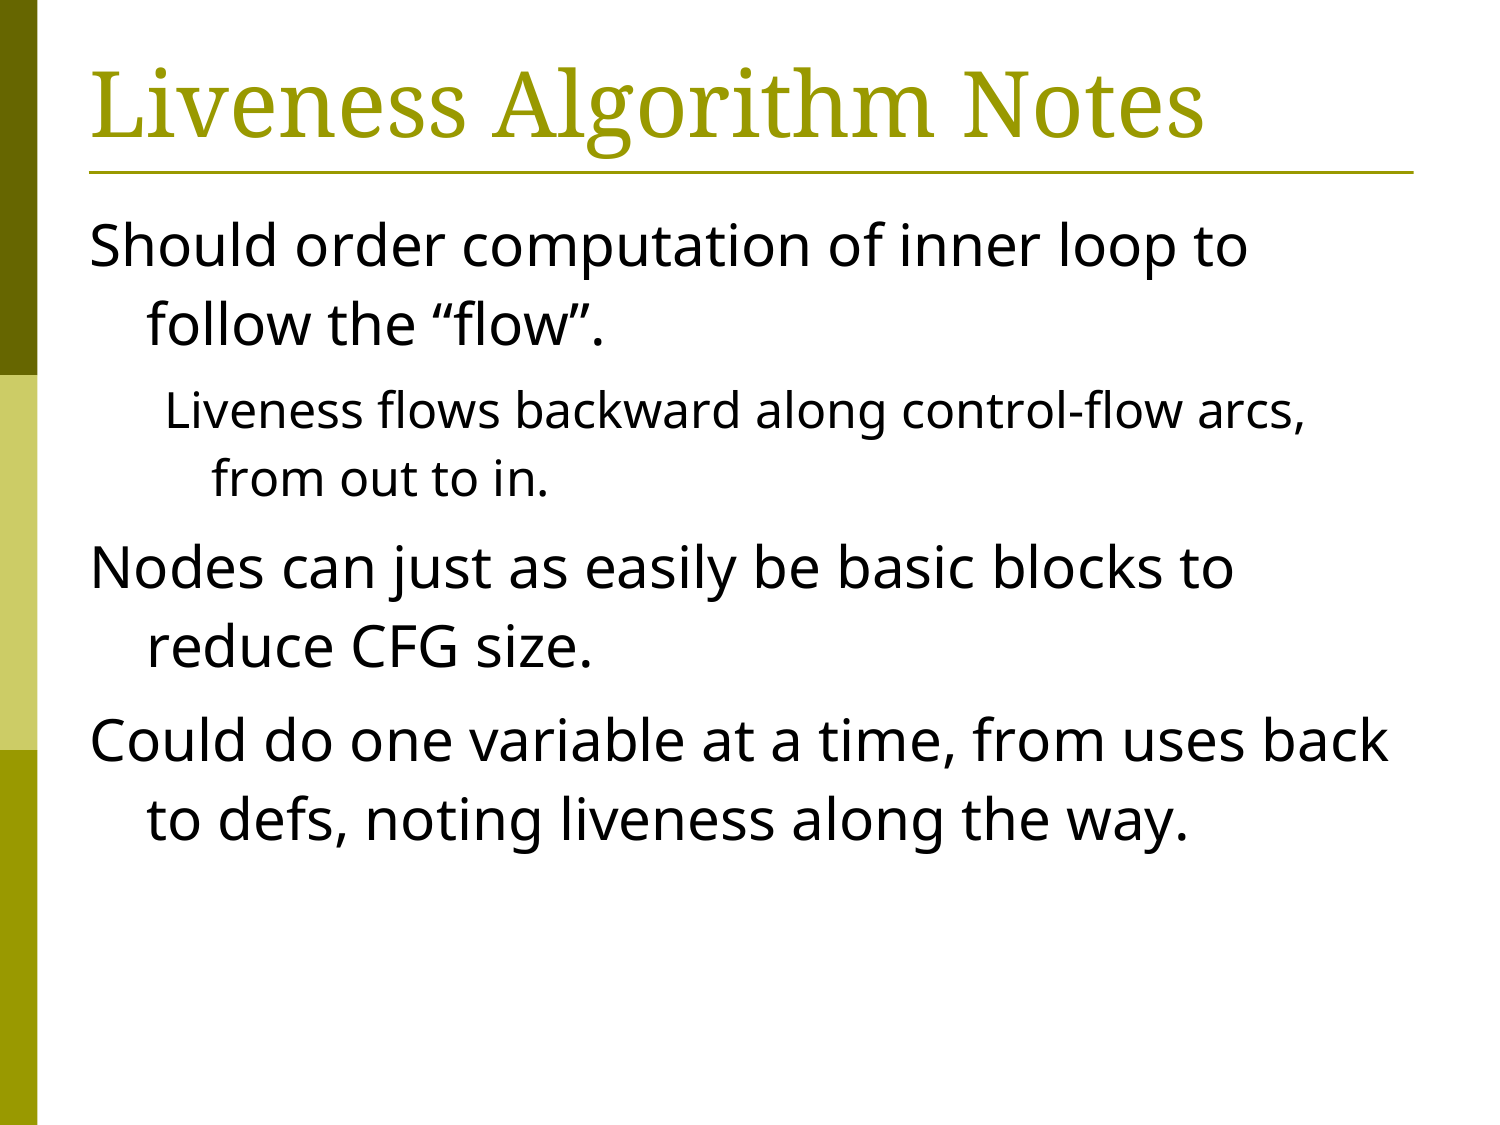

# Liveness Algorithm Notes
Should order computation of inner loop to follow the “flow”.
Liveness flows backward along control-flow arcs, from out to in.
Nodes can just as easily be basic blocks to reduce CFG size.
Could do one variable at a time, from uses back to defs, noting liveness along the way.